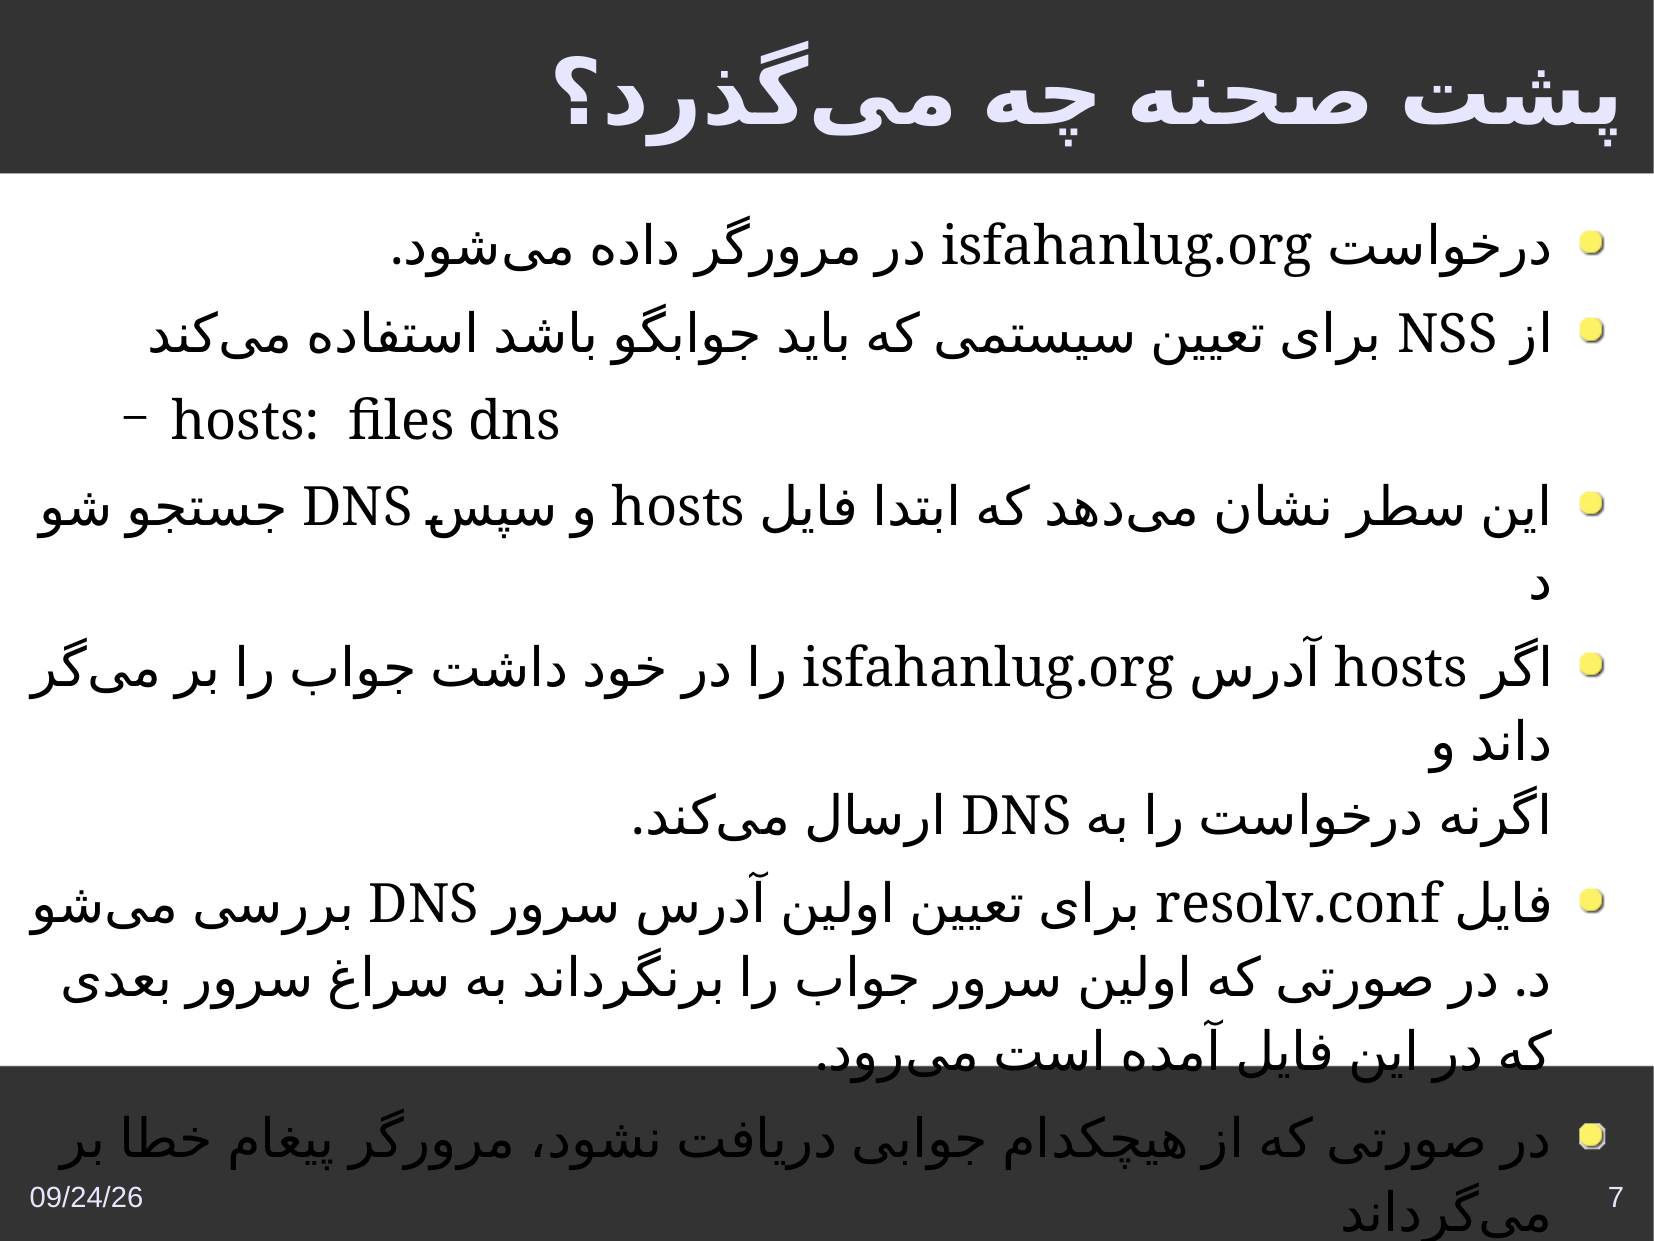

# پشت صحنه چه می‌گذرد؟
درخواست isfahanlug.org در مرورگر داده می‌شود.
از NSS برای تعیین سیستمی که باید جوابگو باشد استفاده می‌کند
hosts: files dns
این سطر نشان می‌دهد که ابتدا فایل hosts و سپس DNS جستجو شود
اگر hosts آدرس isfahanlug.org را در خود داشت جواب را بر می‌گرداند و
اگرنه درخواست را به DNS ارسال می‌کند.
فایل resolv.conf برای تعیین اولین آدرس سرور DNS بررسی می‌شود. در صورتی که اولین سرور جواب را برنگرداند به سراغ سرور بعدی که در این فایل آمده است می‌رود.
در صورتی که از هیچکدام جوابی دریافت نشود، مرورگر پیغام خطا بر می‌گرداند
7